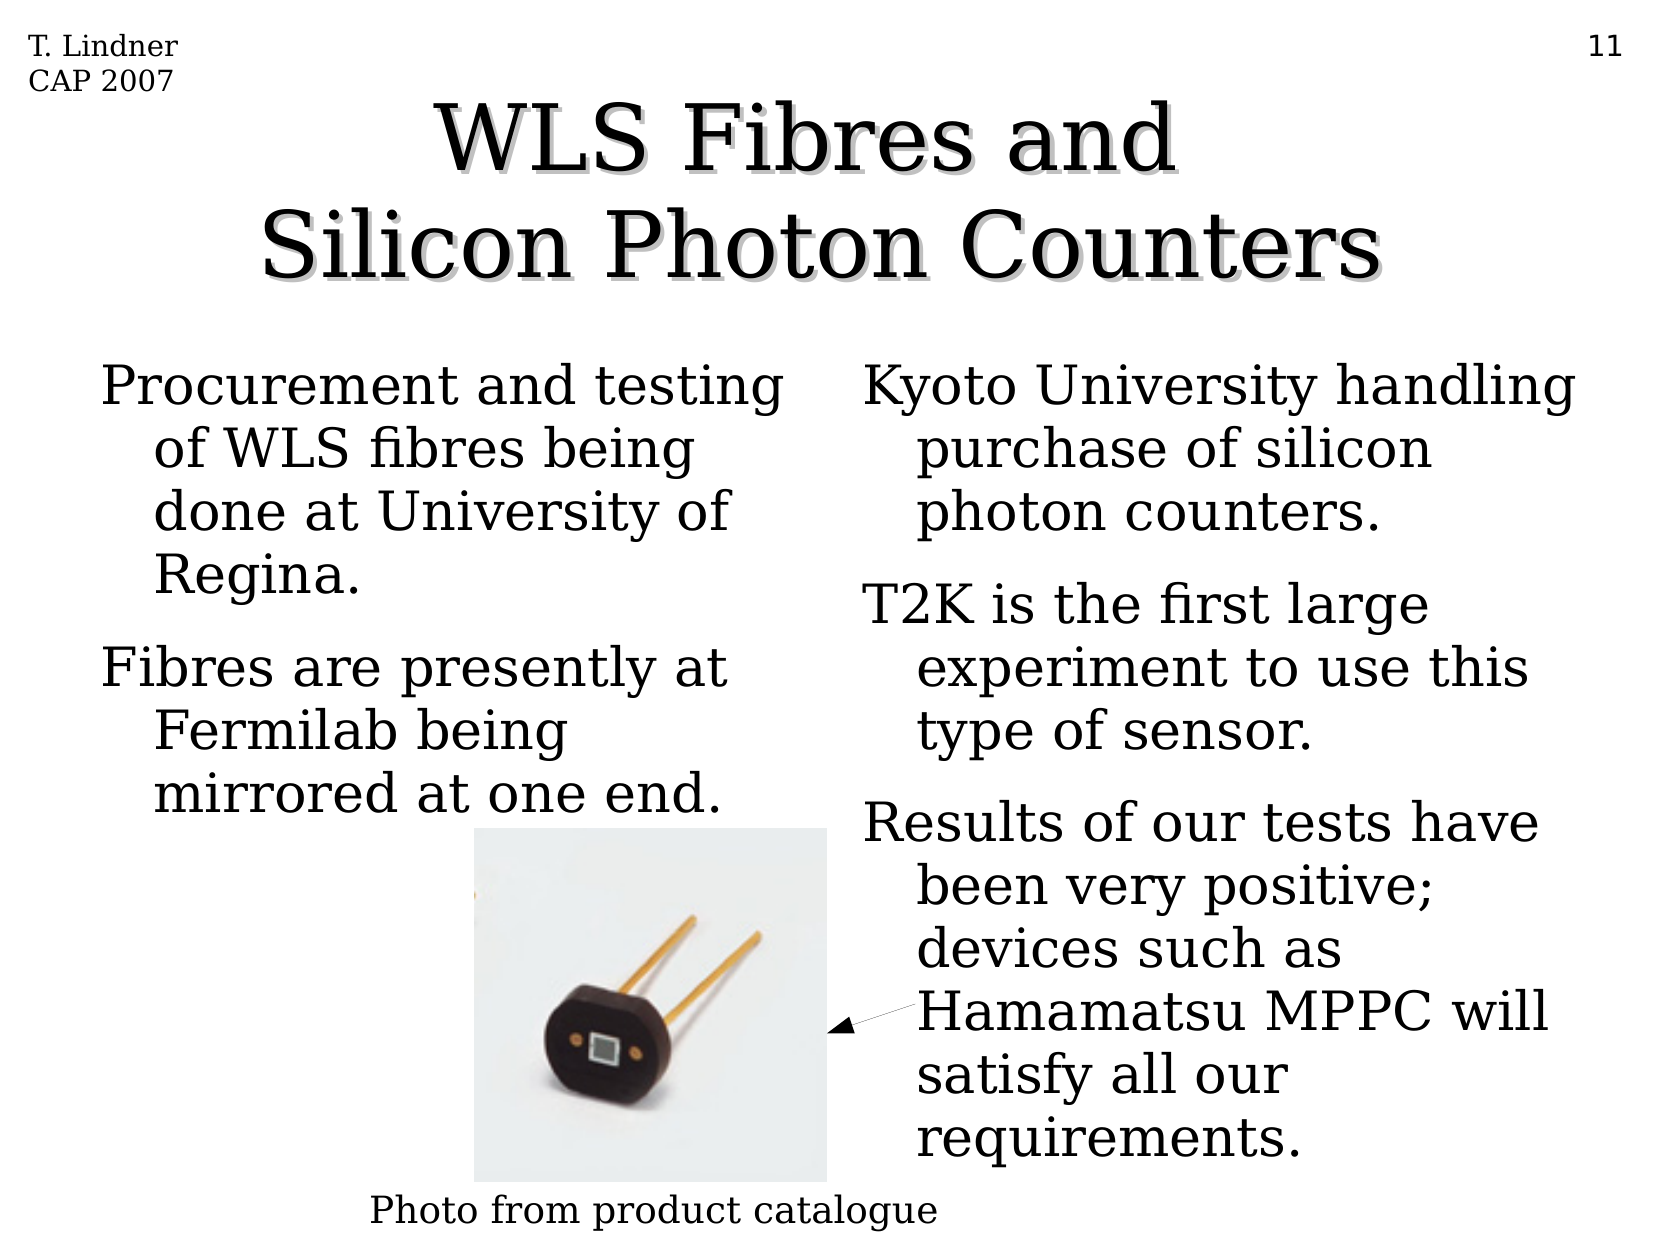

11
# WLS Fibres and Silicon Photon Counters
Procurement and testing of WLS fibres being done at University of Regina.
Fibres are presently at Fermilab being mirrored at one end.
Kyoto University handling purchase of silicon photon counters.
T2K is the first large experiment to use this type of sensor.
Results of our tests have been very positive; devices such as Hamamatsu MPPC will satisfy all our requirements.
Photo from product catalogue